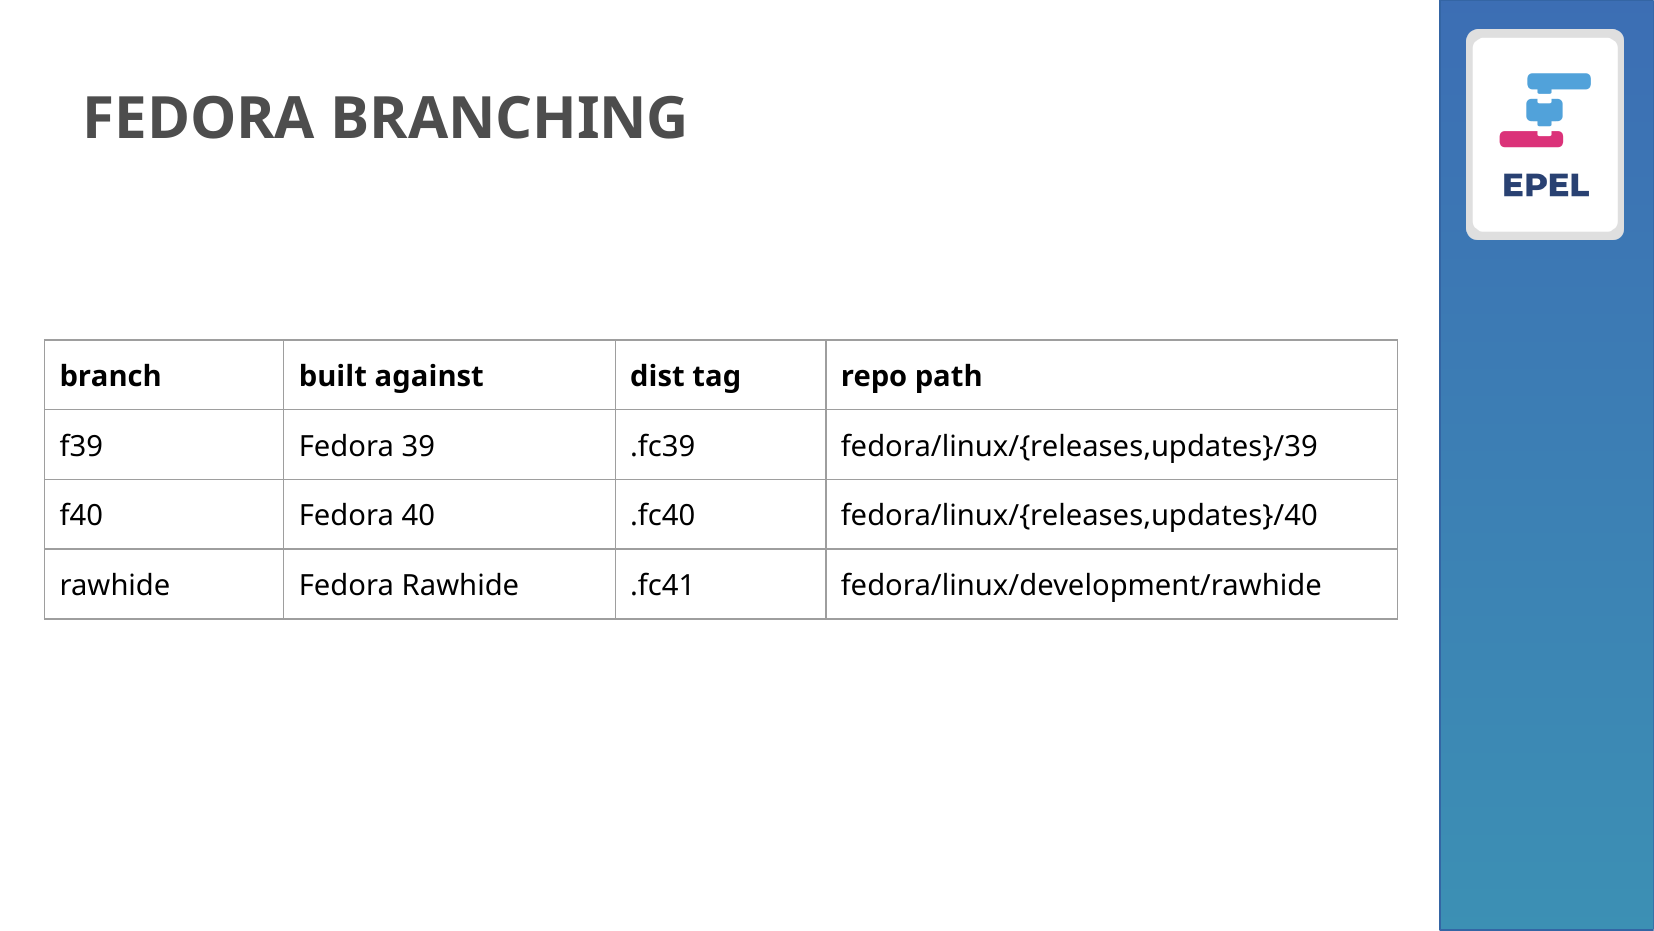

FEDORA BRANCHING
| branch | built against | dist tag | repo path |
| --- | --- | --- | --- |
| f39 | Fedora 39 | .fc39 | fedora/linux/{releases,updates}/39 |
| f40 | Fedora 40 | .fc40 | fedora/linux/{releases,updates}/40 |
| rawhide | Fedora Rawhide | .fc41 | fedora/linux/development/rawhide |